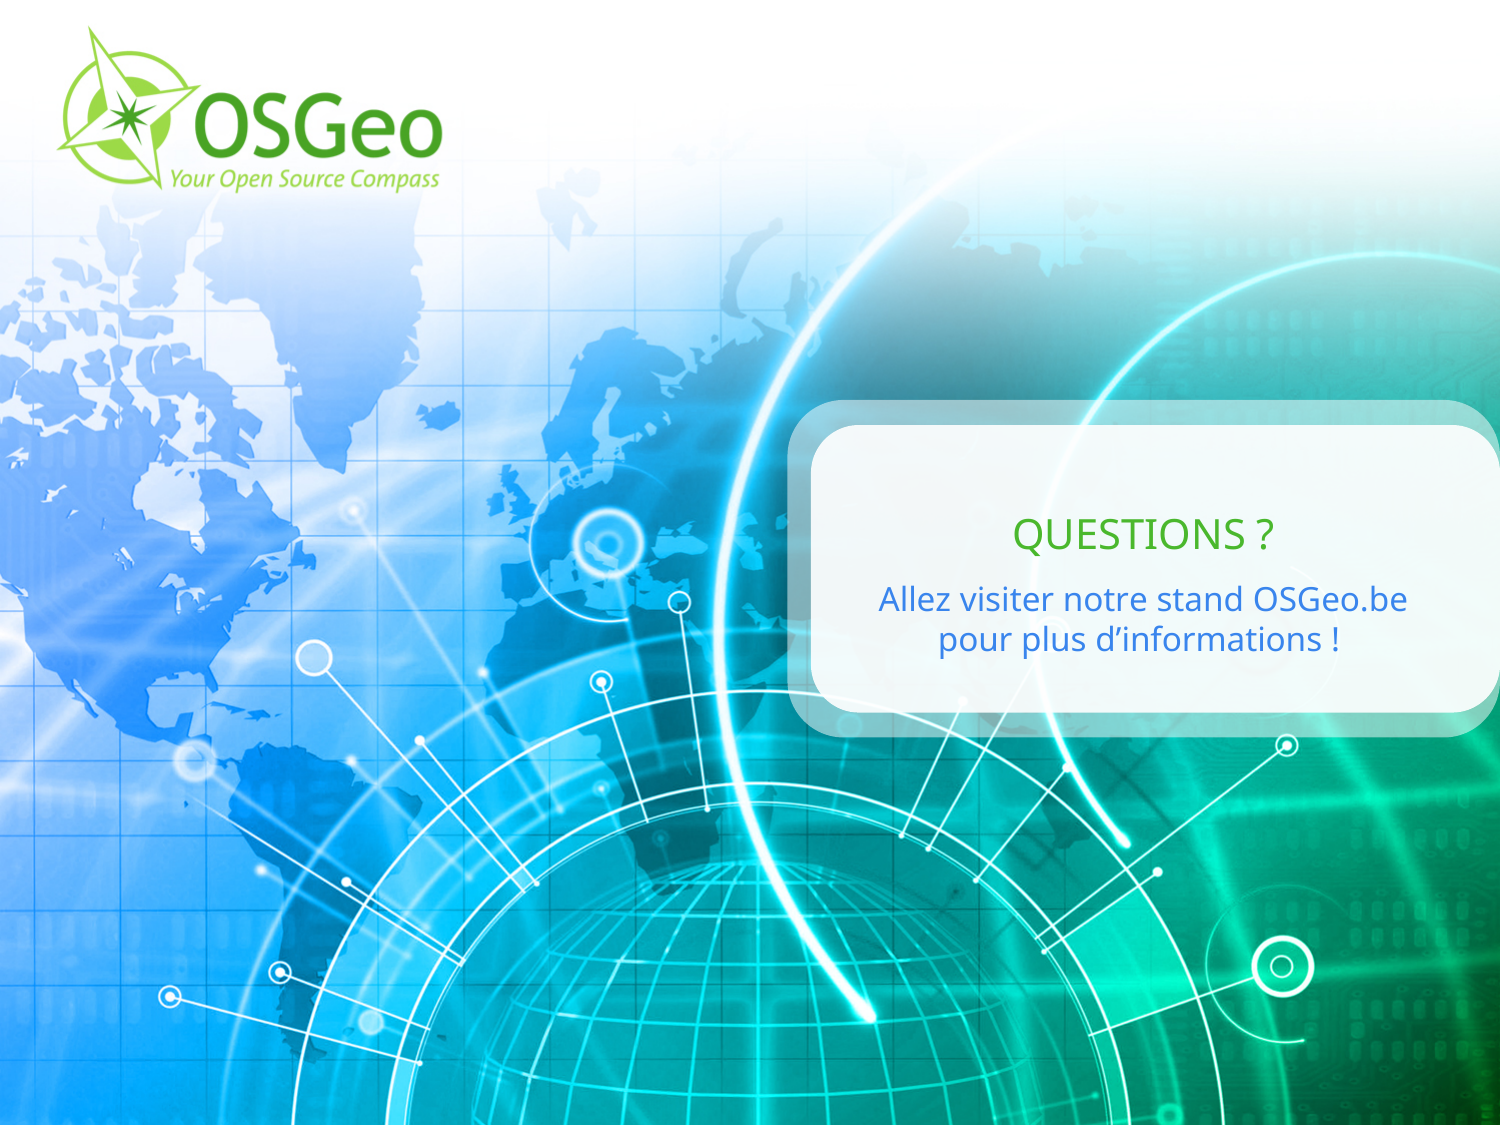

QUESTIONS ?
Allez visiter notre stand OSGeo.be pour plus d’informations !